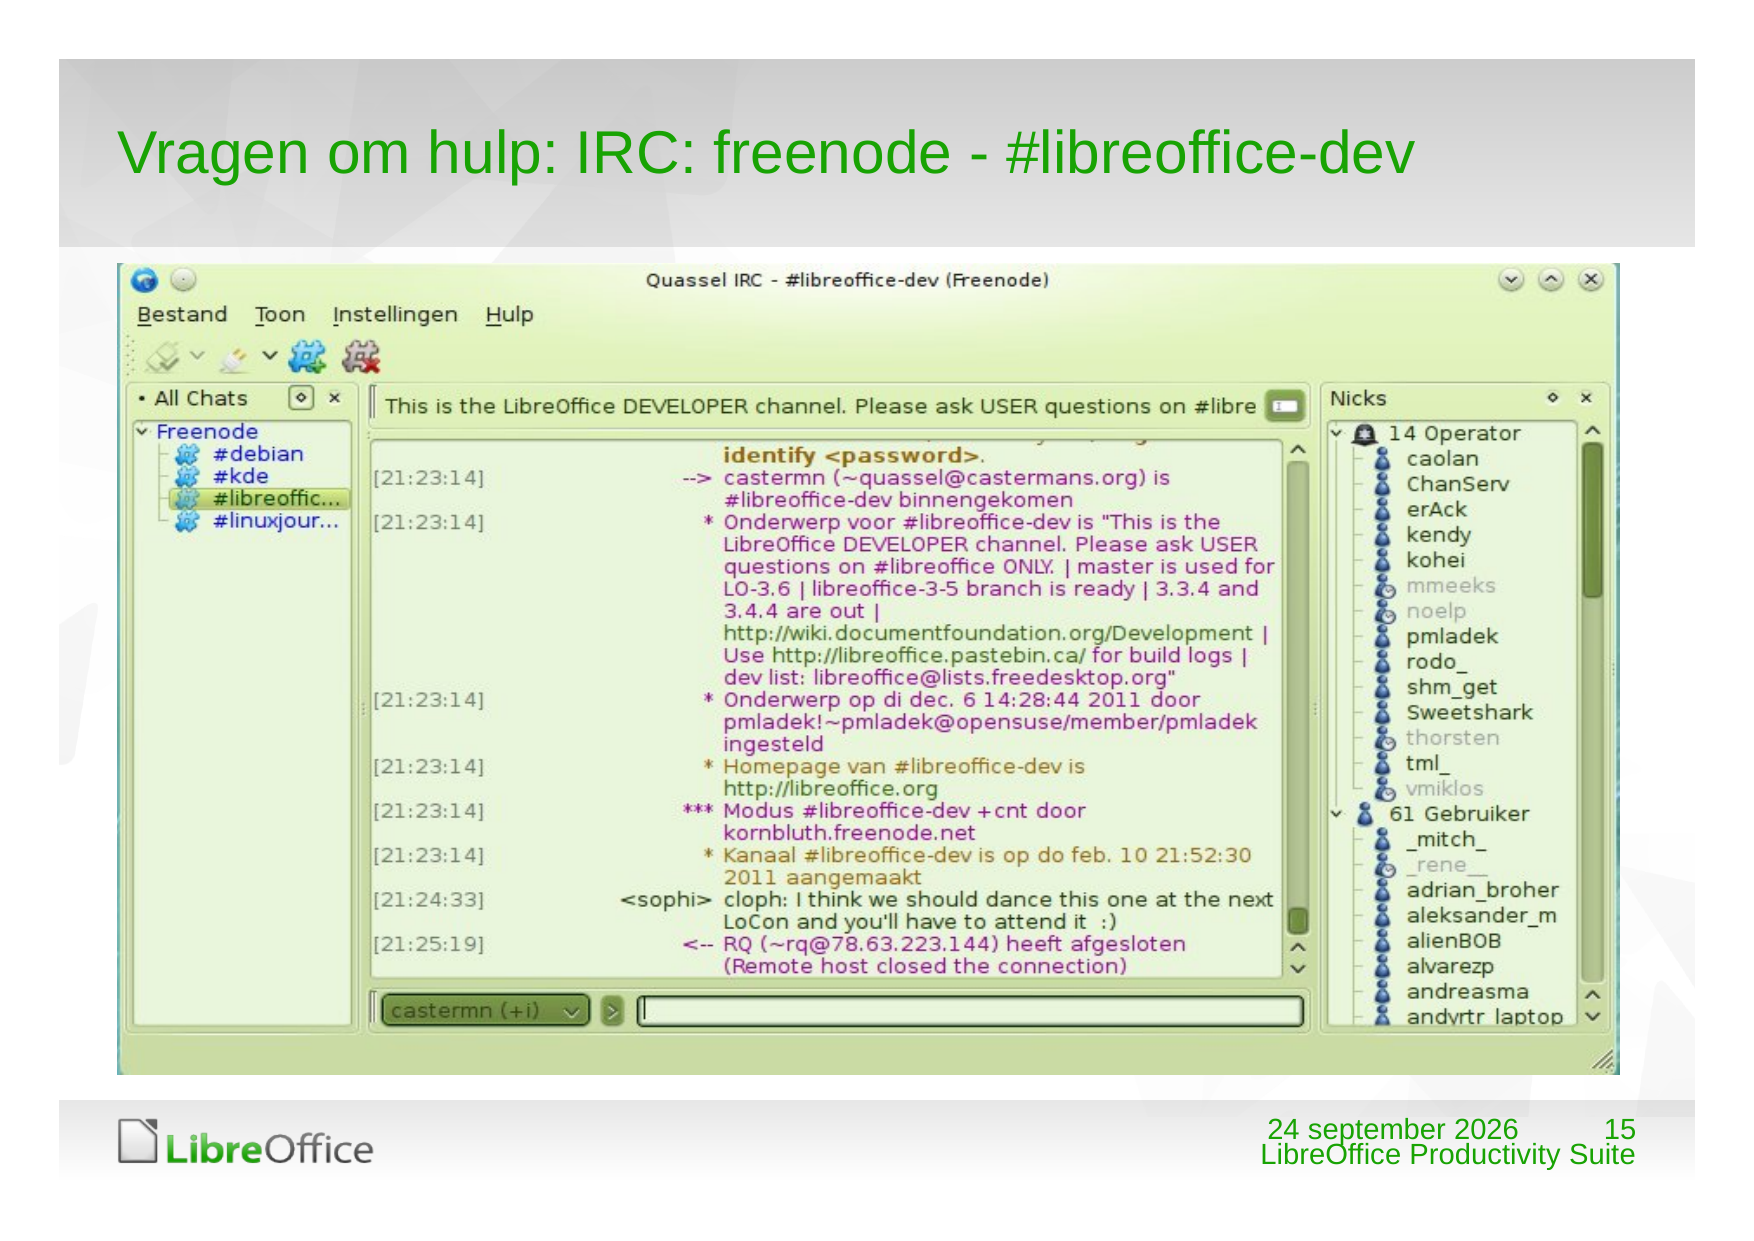

# Vragen om hulp: IRC: freenode - #libreoffice-dev
15
LibreOffice Productivity Suite